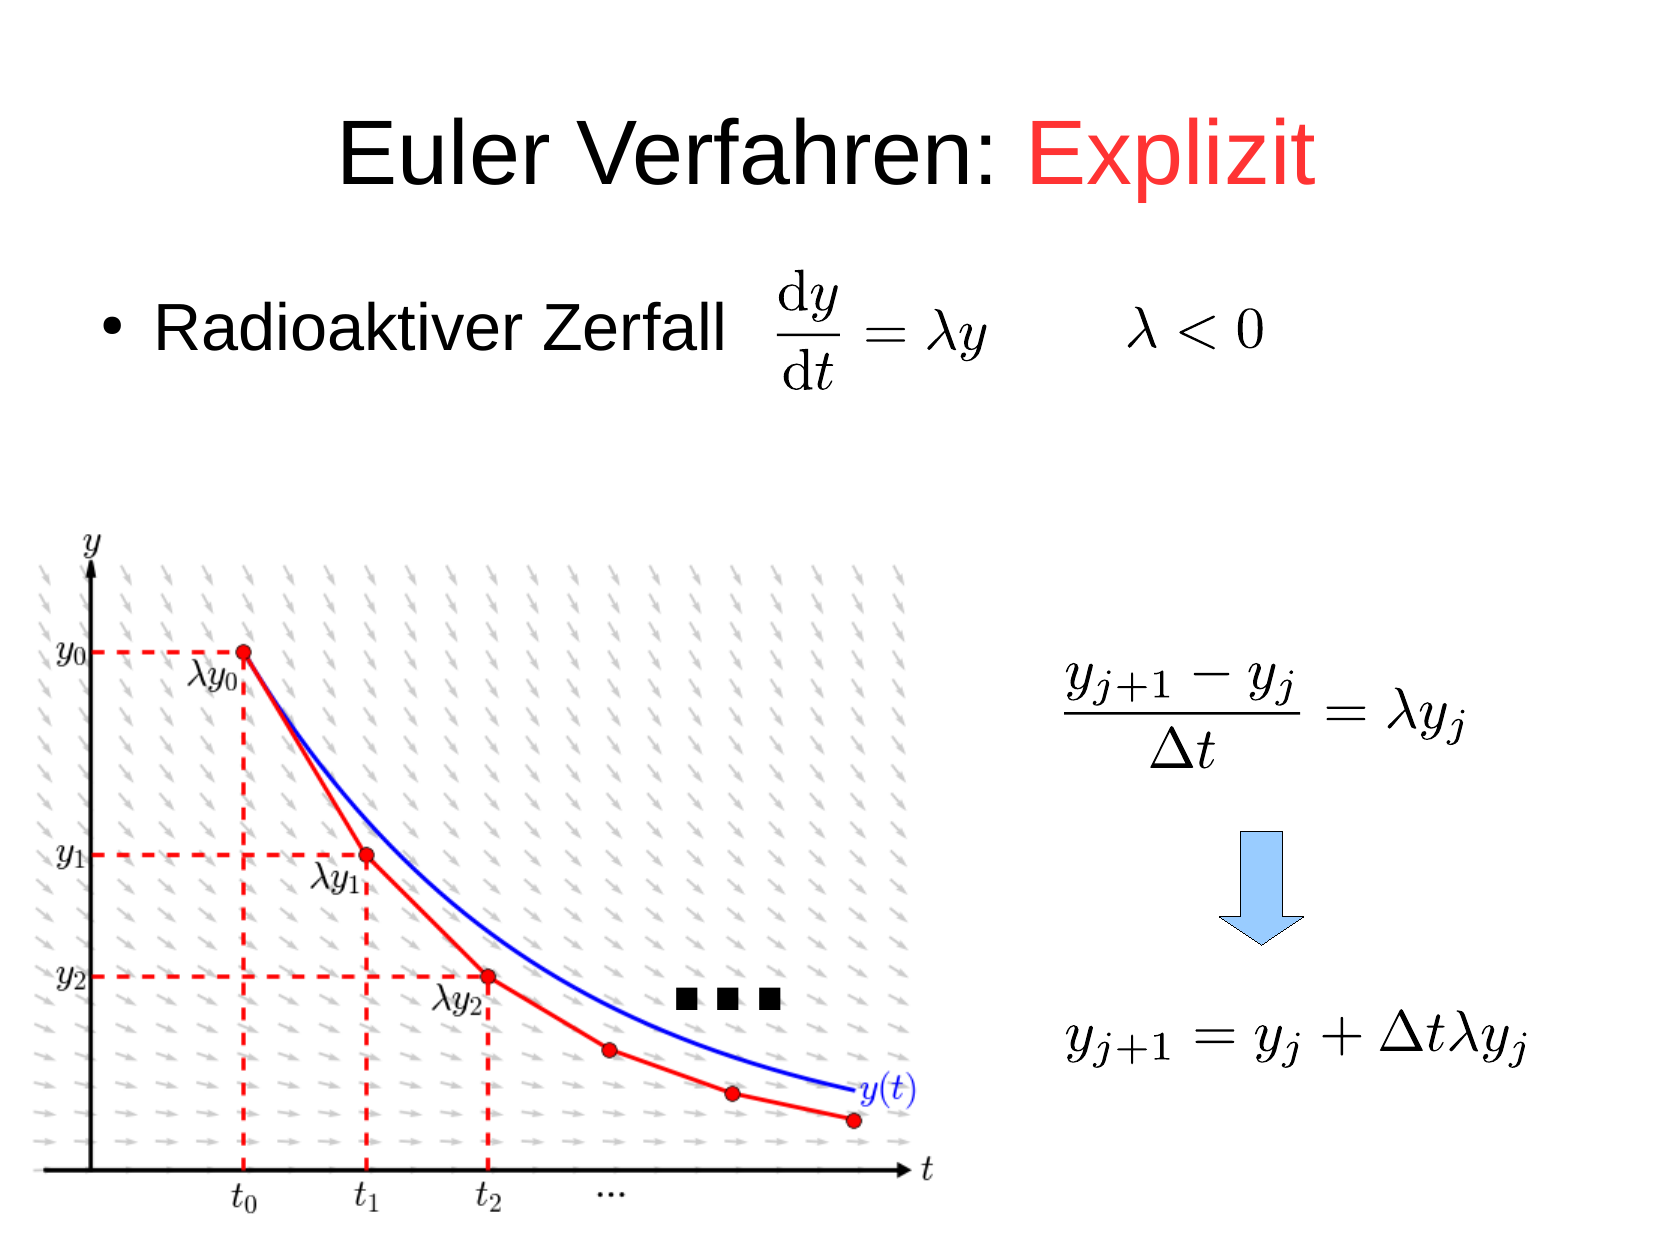

# Euler Verfahren: Explizit
Radioaktiver Zerfall
...